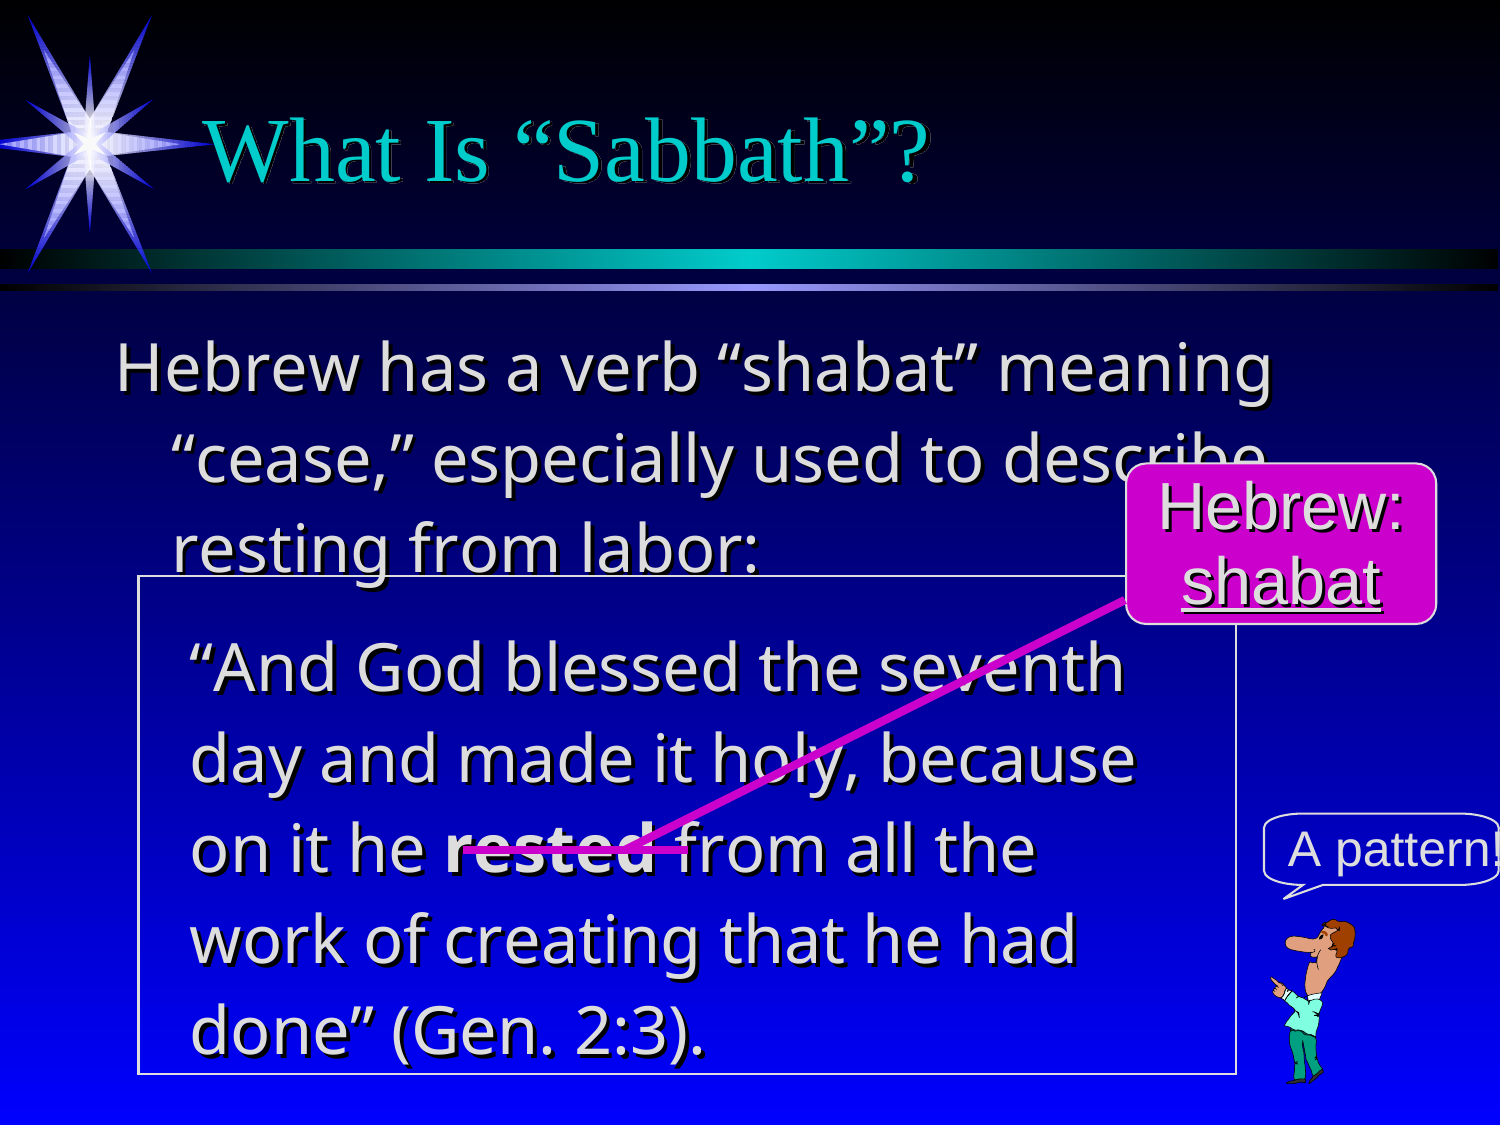

# What Is “Sabbath”?
Hebrew has a verb “shabat” meaning “cease,” especially used to describe resting from labor:
Hebrew:
shabat
“And God blessed the seventh day and made it holy, because on it he rested from all the work of creating that he had done” (Gen. 2:3).
A pattern!